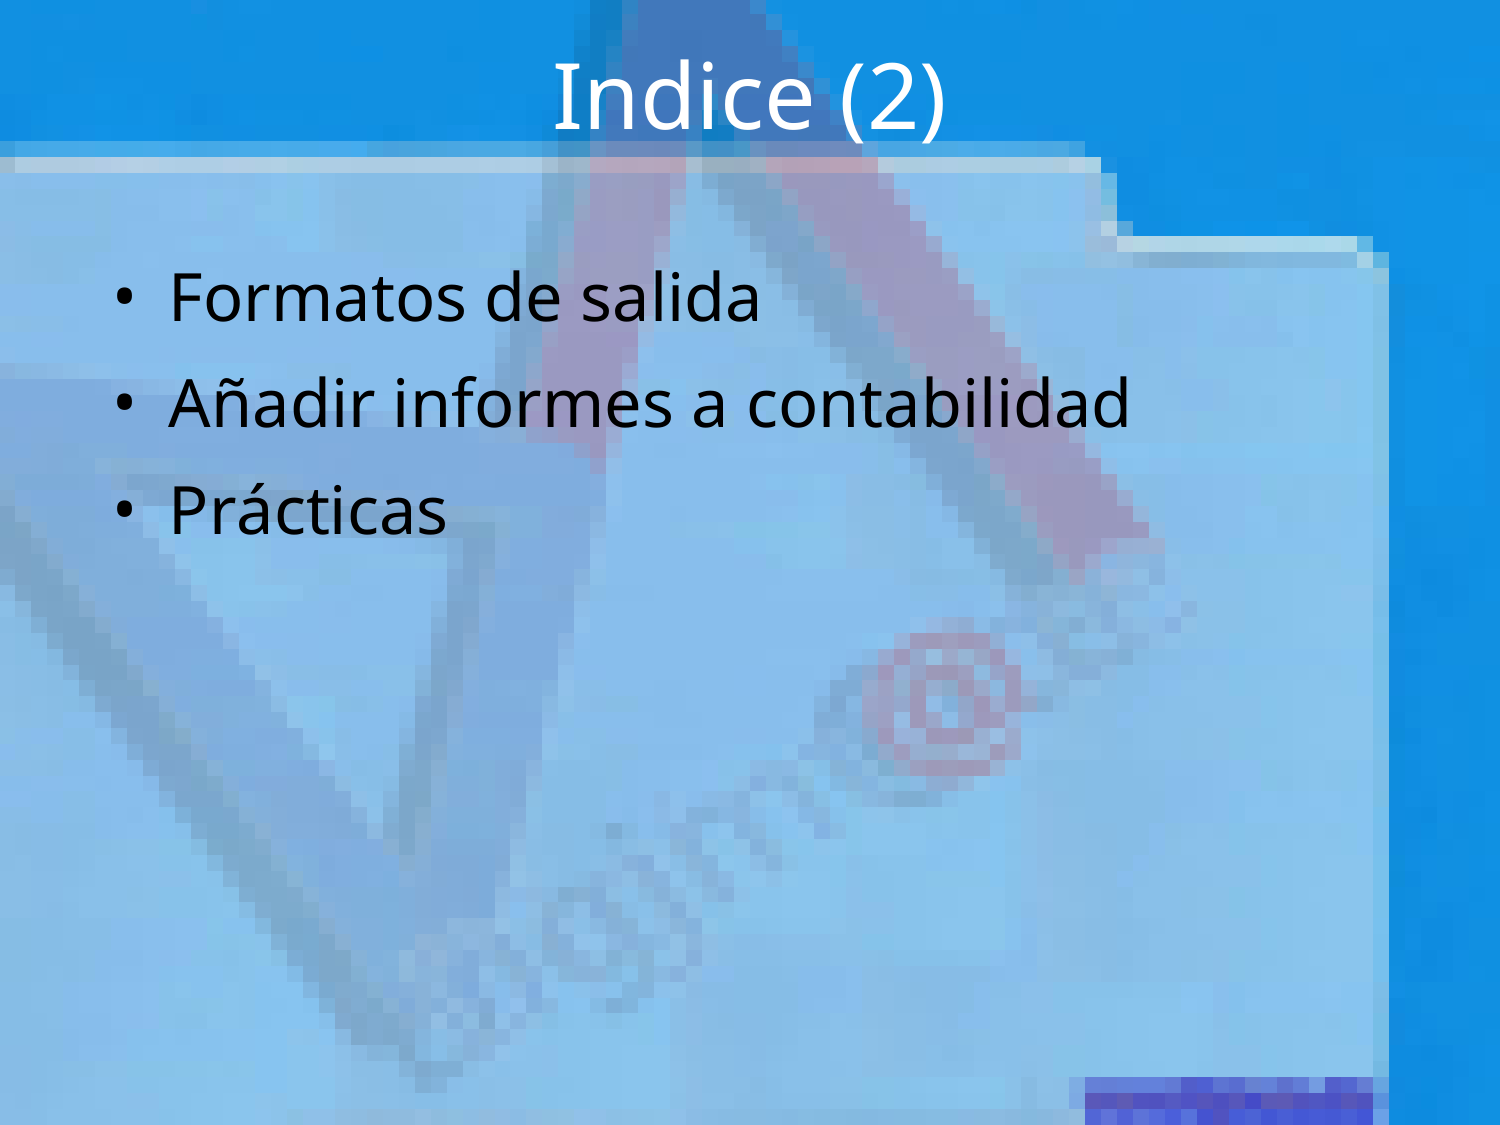

# Indice (2)
Formatos de salida
Añadir informes a contabilidad
Prácticas